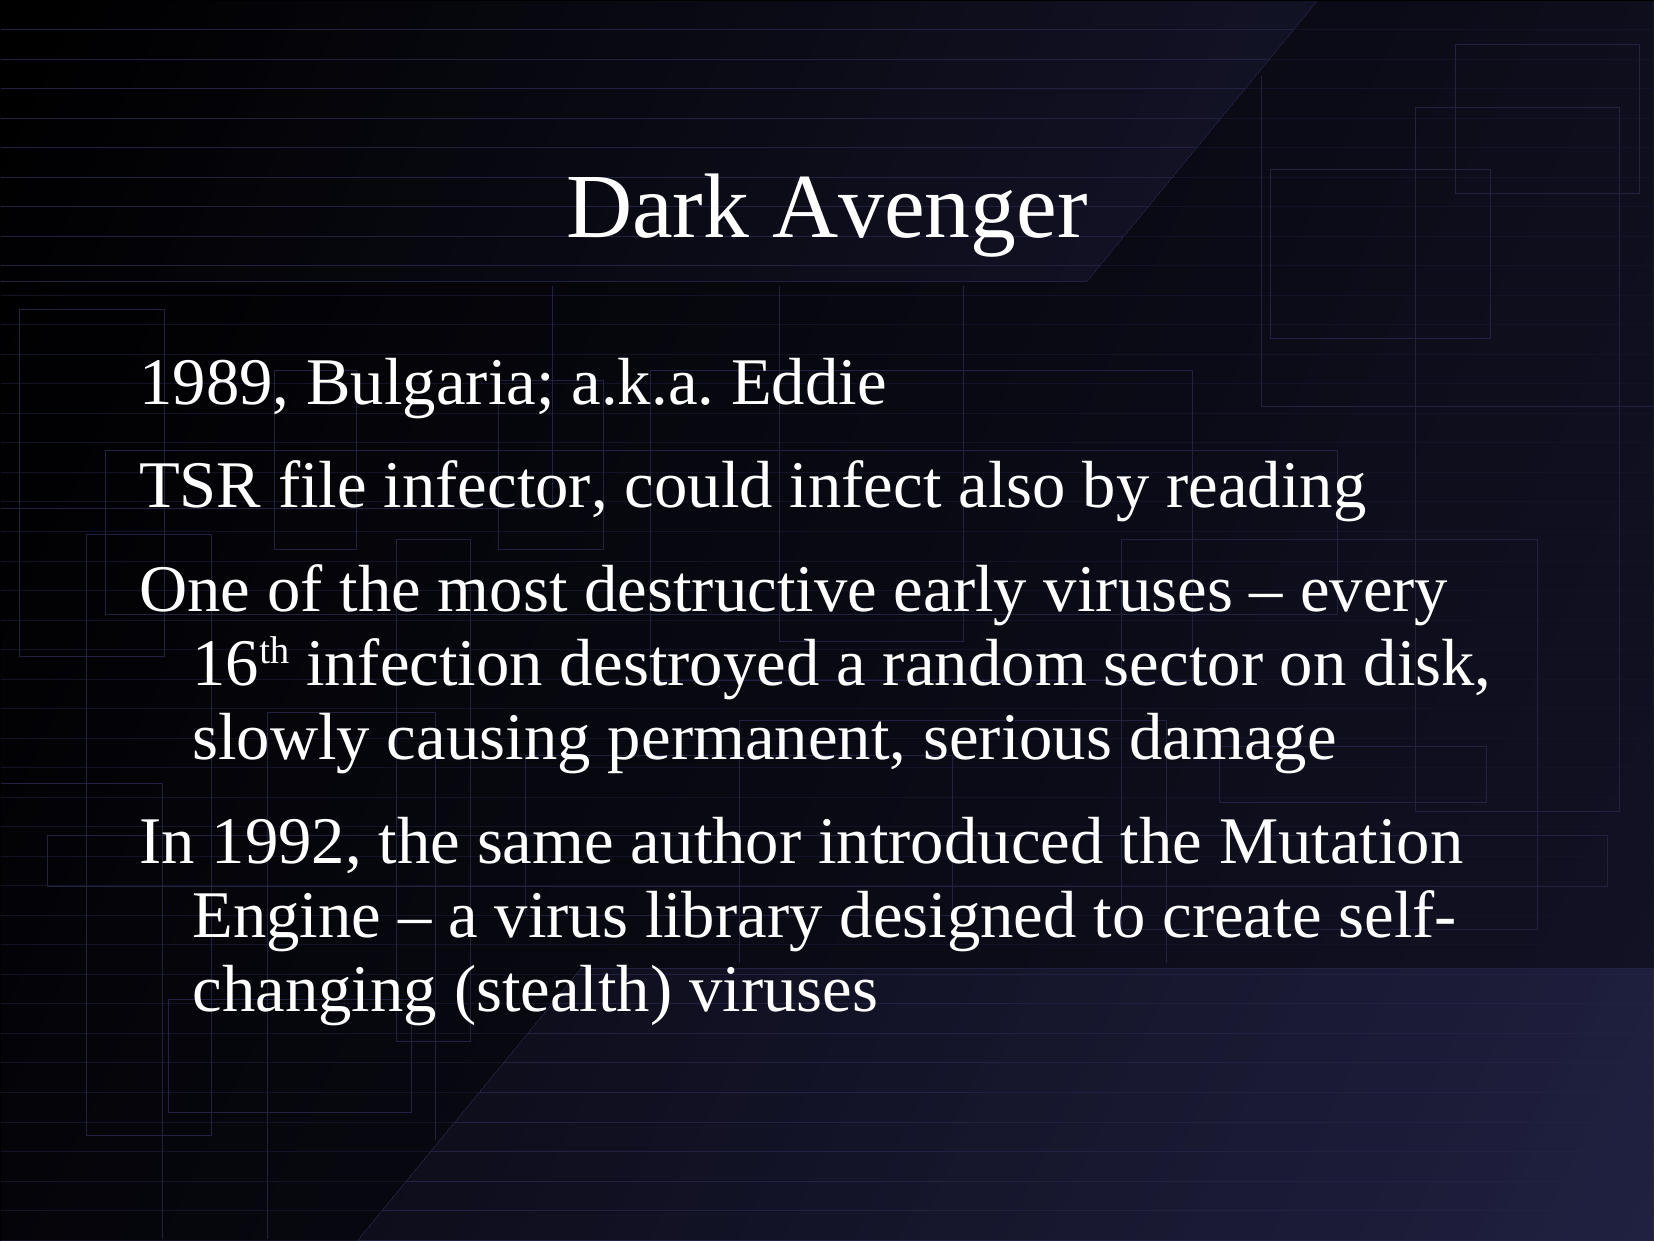

# Dark Avenger
1989, Bulgaria; a.k.a. Eddie
TSR file infector, could infect also by reading
One of the most destructive early viruses – every 16th infection destroyed a random sector on disk, slowly causing permanent, serious damage
In 1992, the same author introduced the Mutation Engine – a virus library designed to create self-changing (stealth) viruses